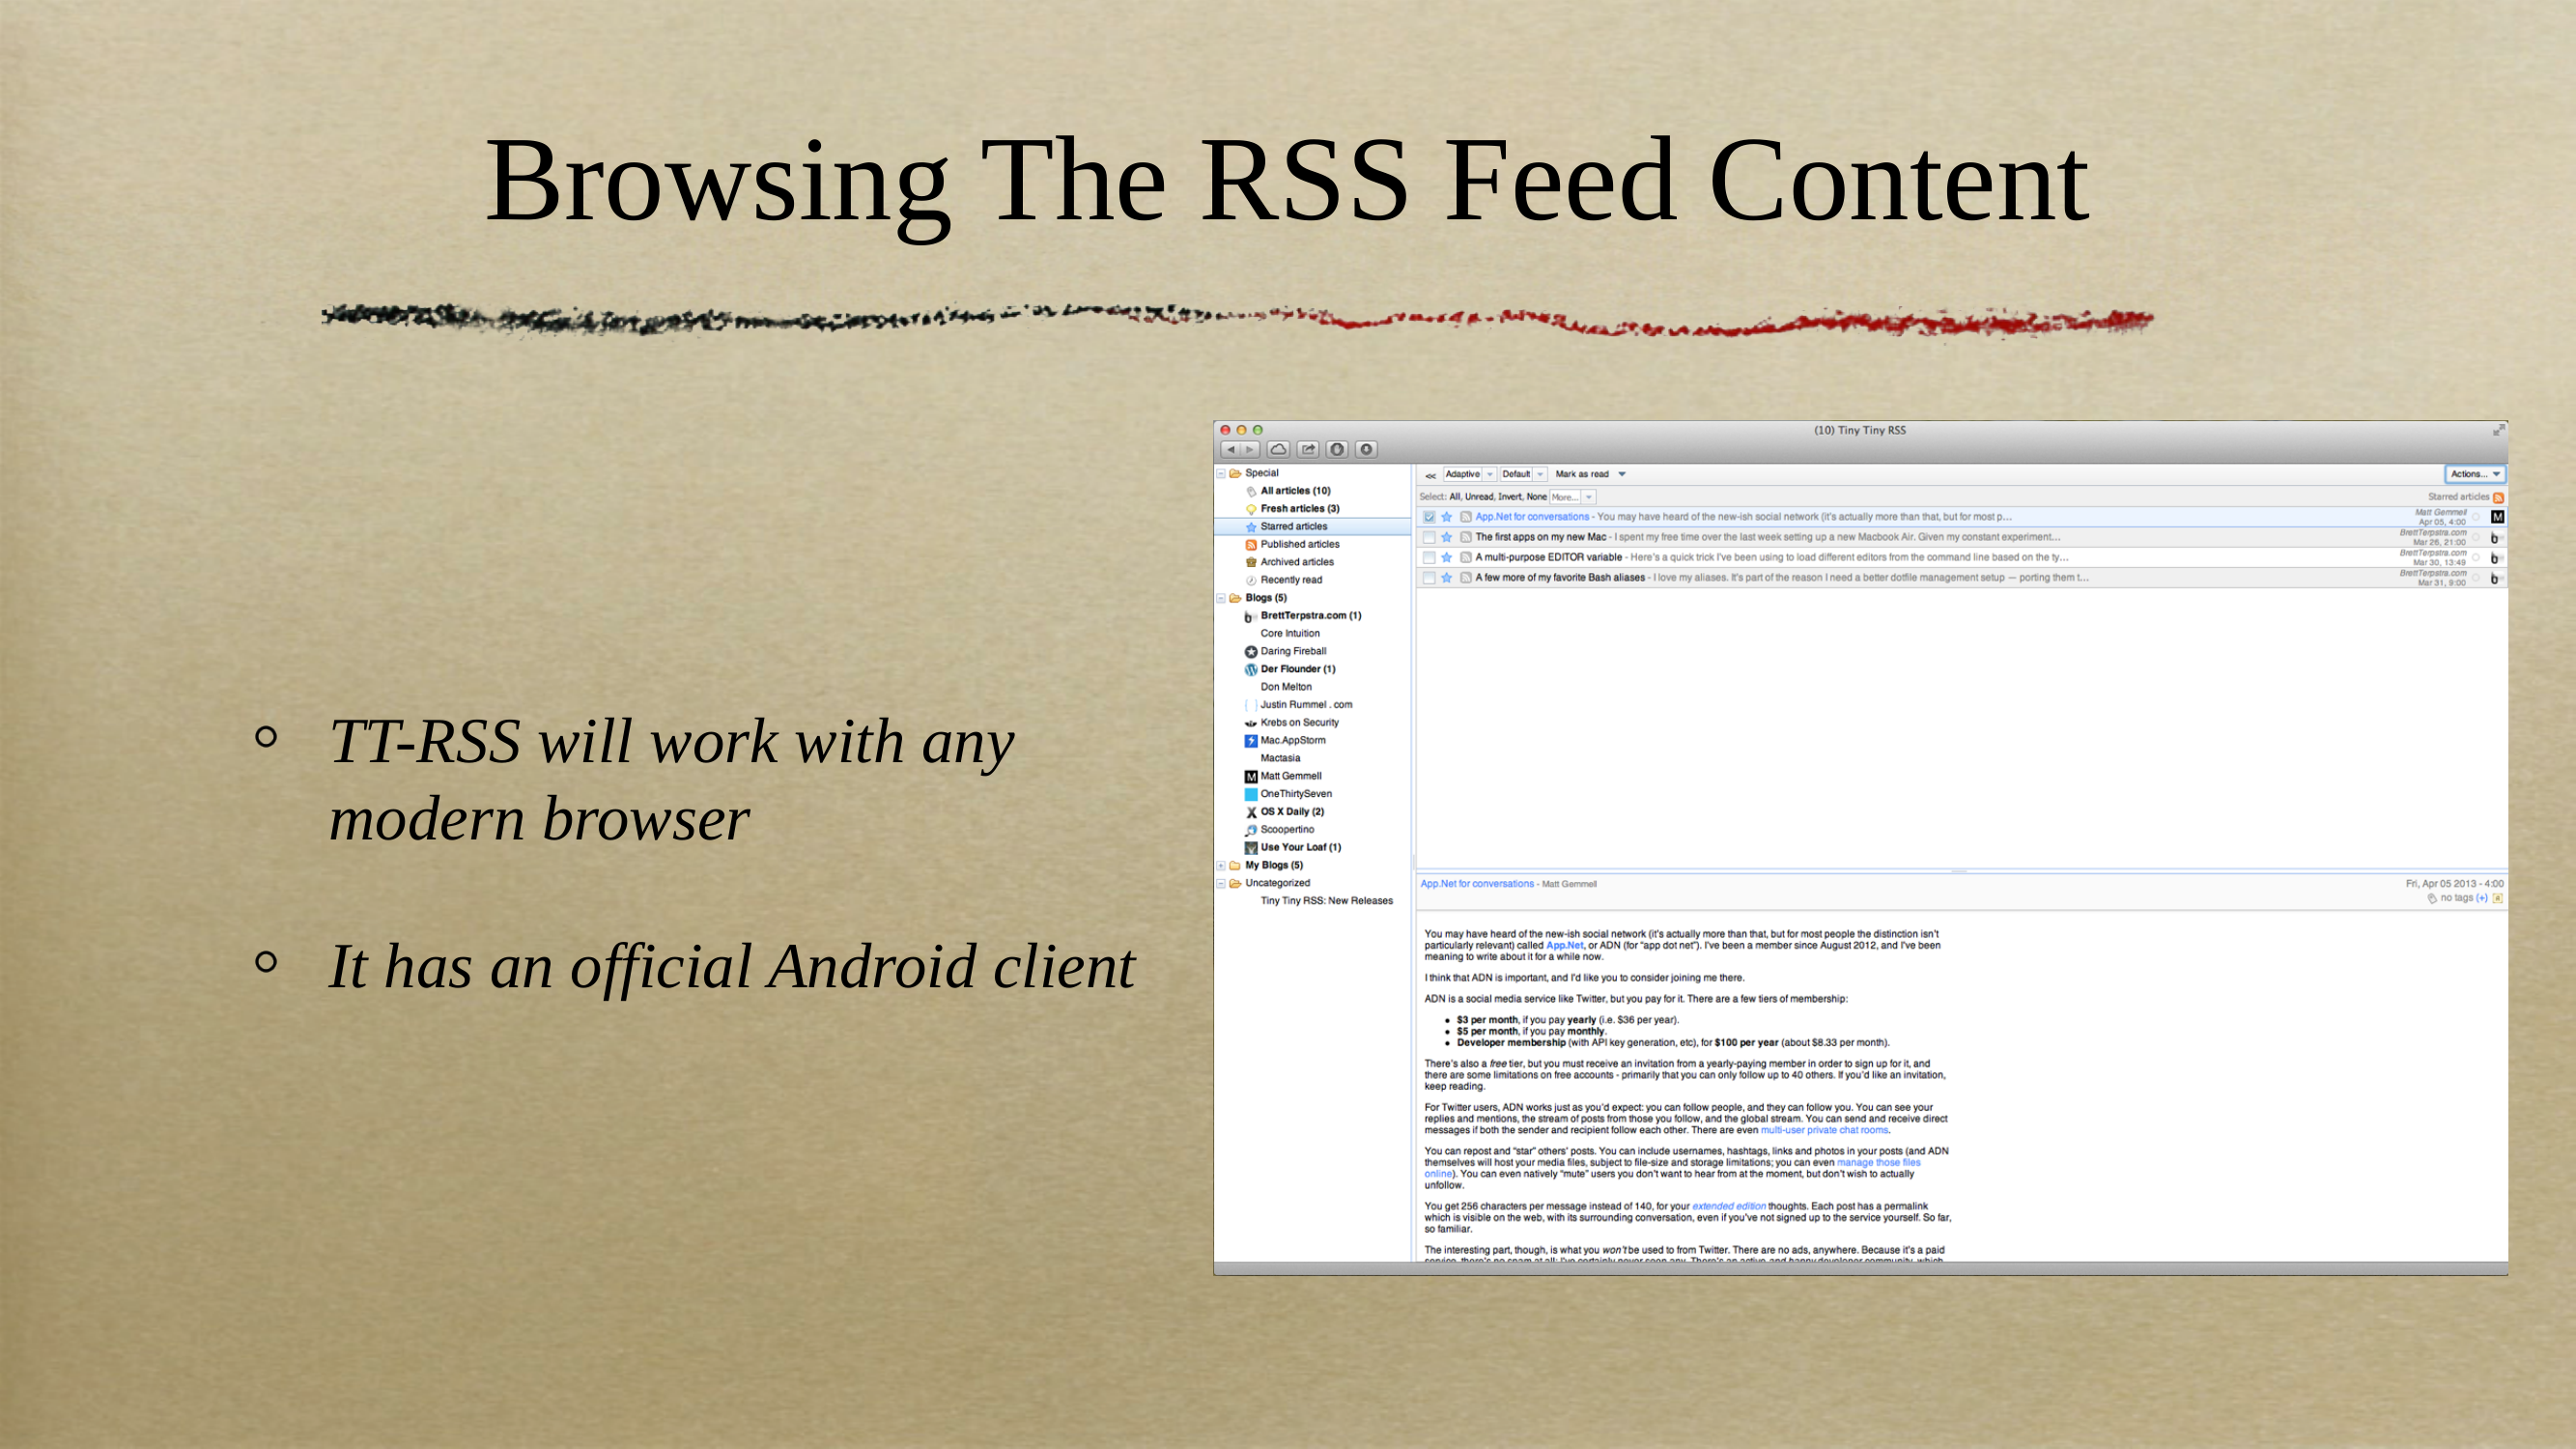

# Browsing The RSS Feed Content
TT-RSS will work with any modern browser
It has an official Android client